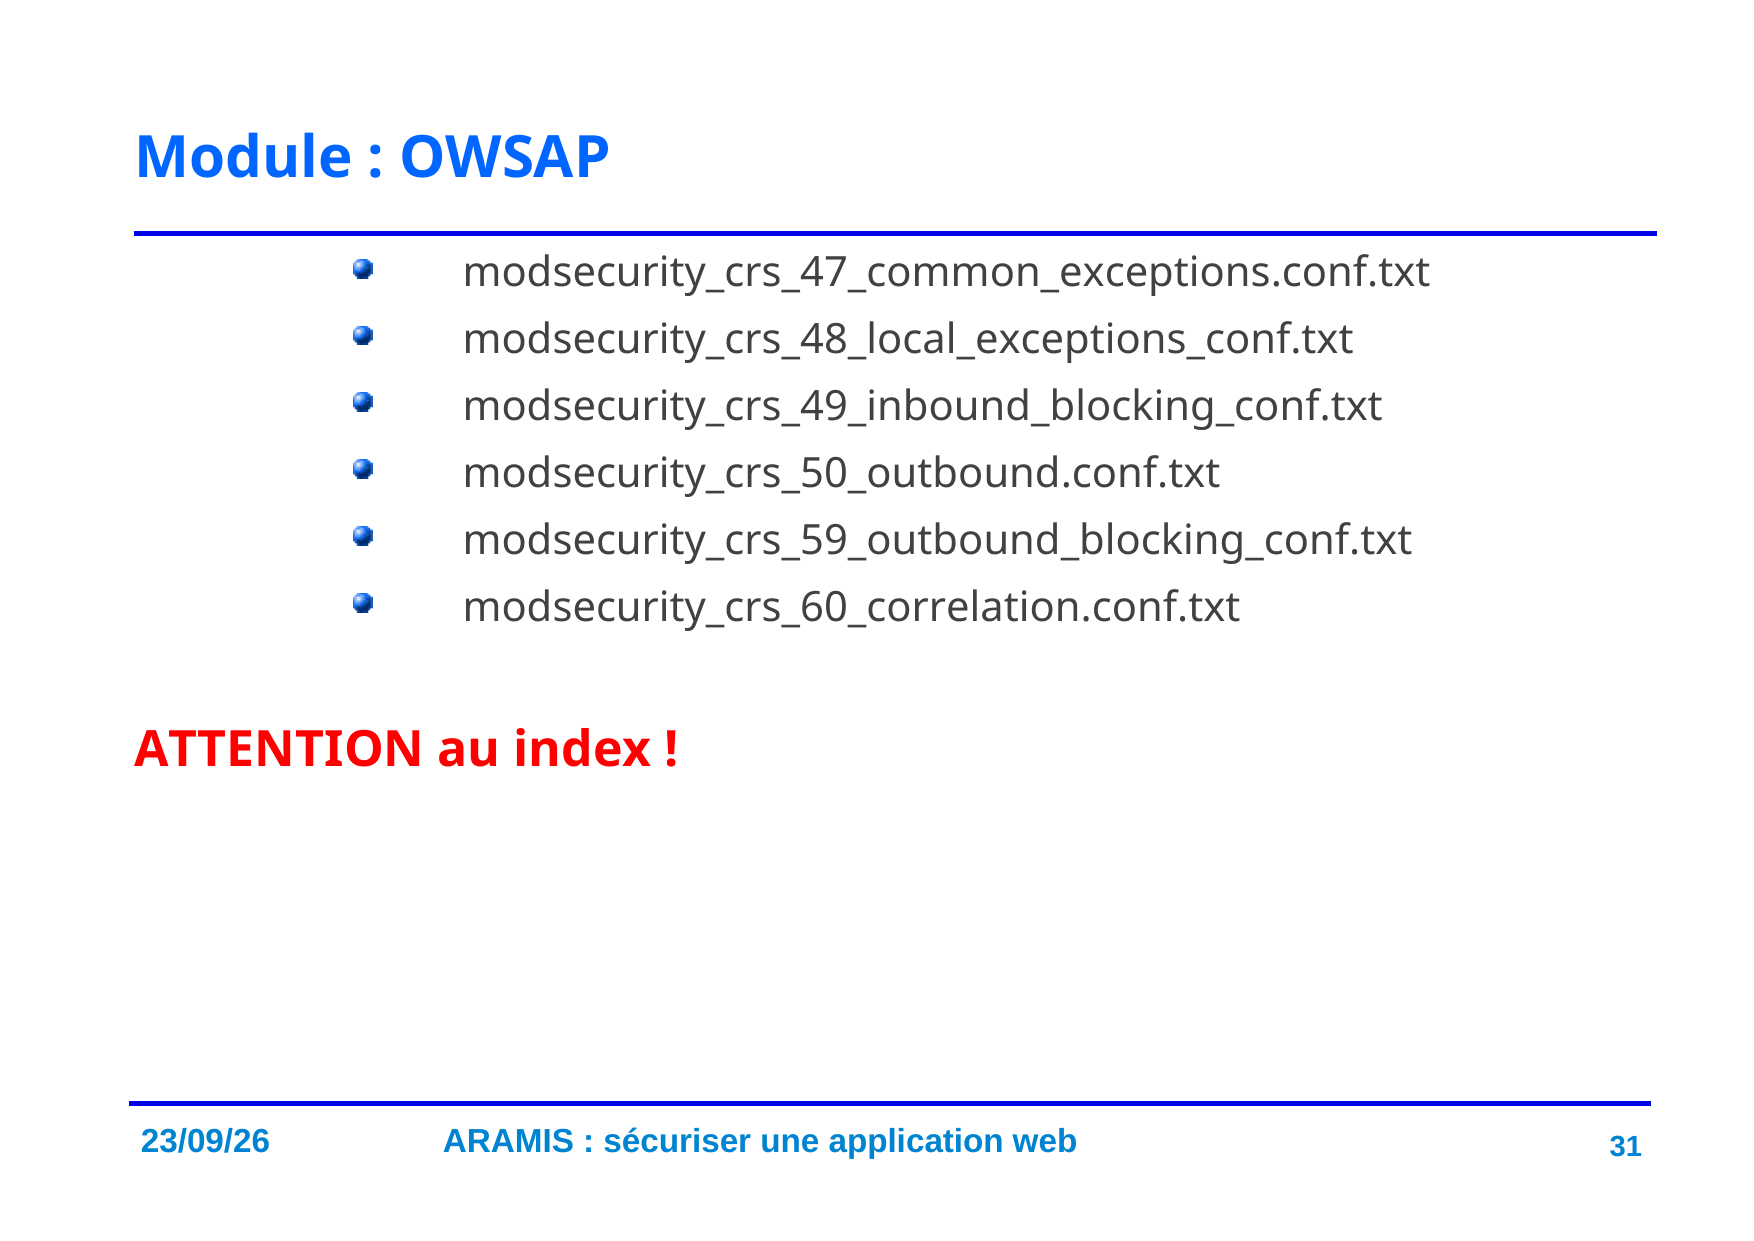

# Module : OWSAP
modsecurity_crs_47_common_exceptions.conf.txt
modsecurity_crs_48_local_exceptions_conf.txt
modsecurity_crs_49_inbound_blocking_conf.txt
modsecurity_crs_50_outbound.conf.txt
modsecurity_crs_59_outbound_blocking_conf.txt
modsecurity_crs_60_correlation.conf.txt
ATTENTION au index !
ARAMIS : sécuriser une application web
31